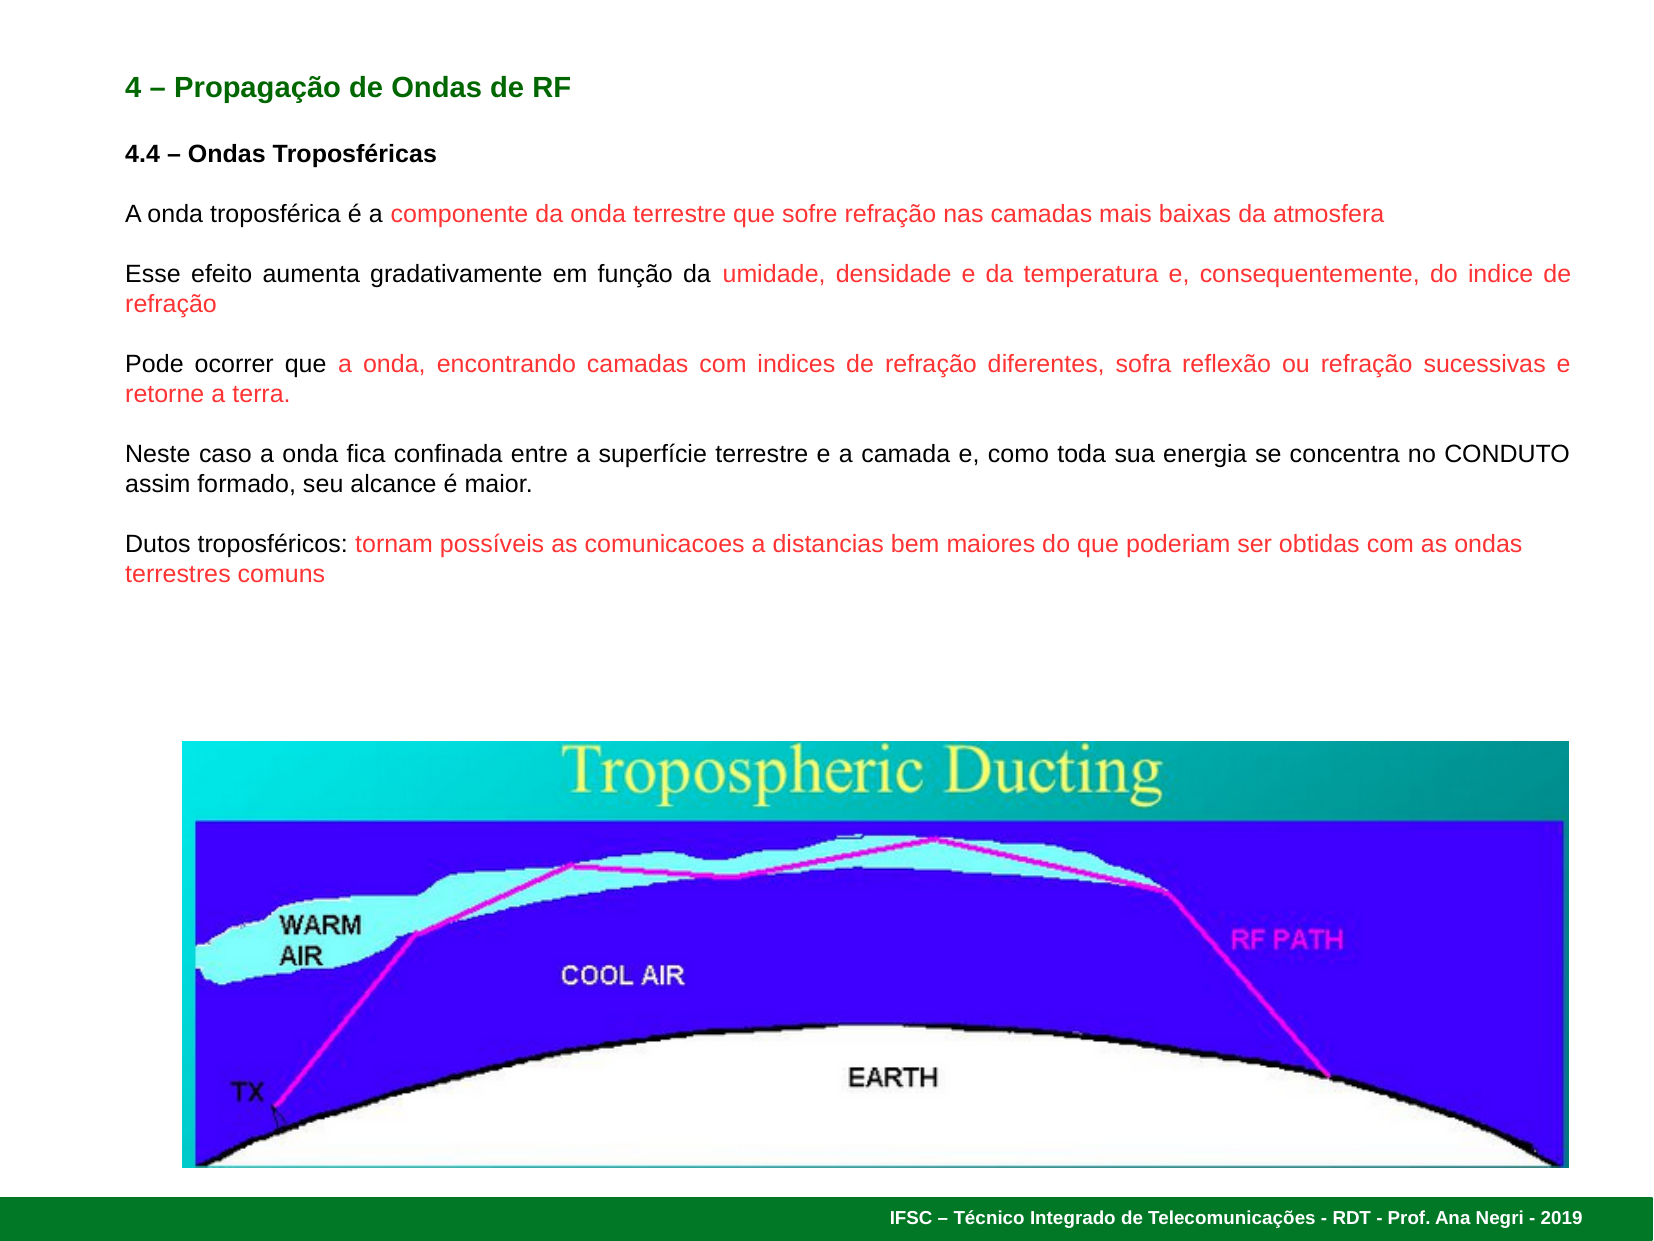

4 – Propagação de Ondas de RF
4.4 – Ondas Troposféricas
A onda troposférica é a componente da onda terrestre que sofre refração nas camadas mais baixas da atmosfera
Esse efeito aumenta gradativamente em função da umidade, densidade e da temperatura e, consequentemente, do indice de refração
Pode ocorrer que a onda, encontrando camadas com indices de refração diferentes, sofra reflexão ou refração sucessivas e retorne a terra.
Neste caso a onda fica confinada entre a superfície terrestre e a camada e, como toda sua energia se concentra no CONDUTO assim formado, seu alcance é maior.
Dutos troposféricos: tornam possíveis as comunicacoes a distancias bem maiores do que poderiam ser obtidas com as ondas terrestres comuns
IFSC – Técnico Integrado de Telecomunicações - RDT - Prof. Ana Negri - 2019